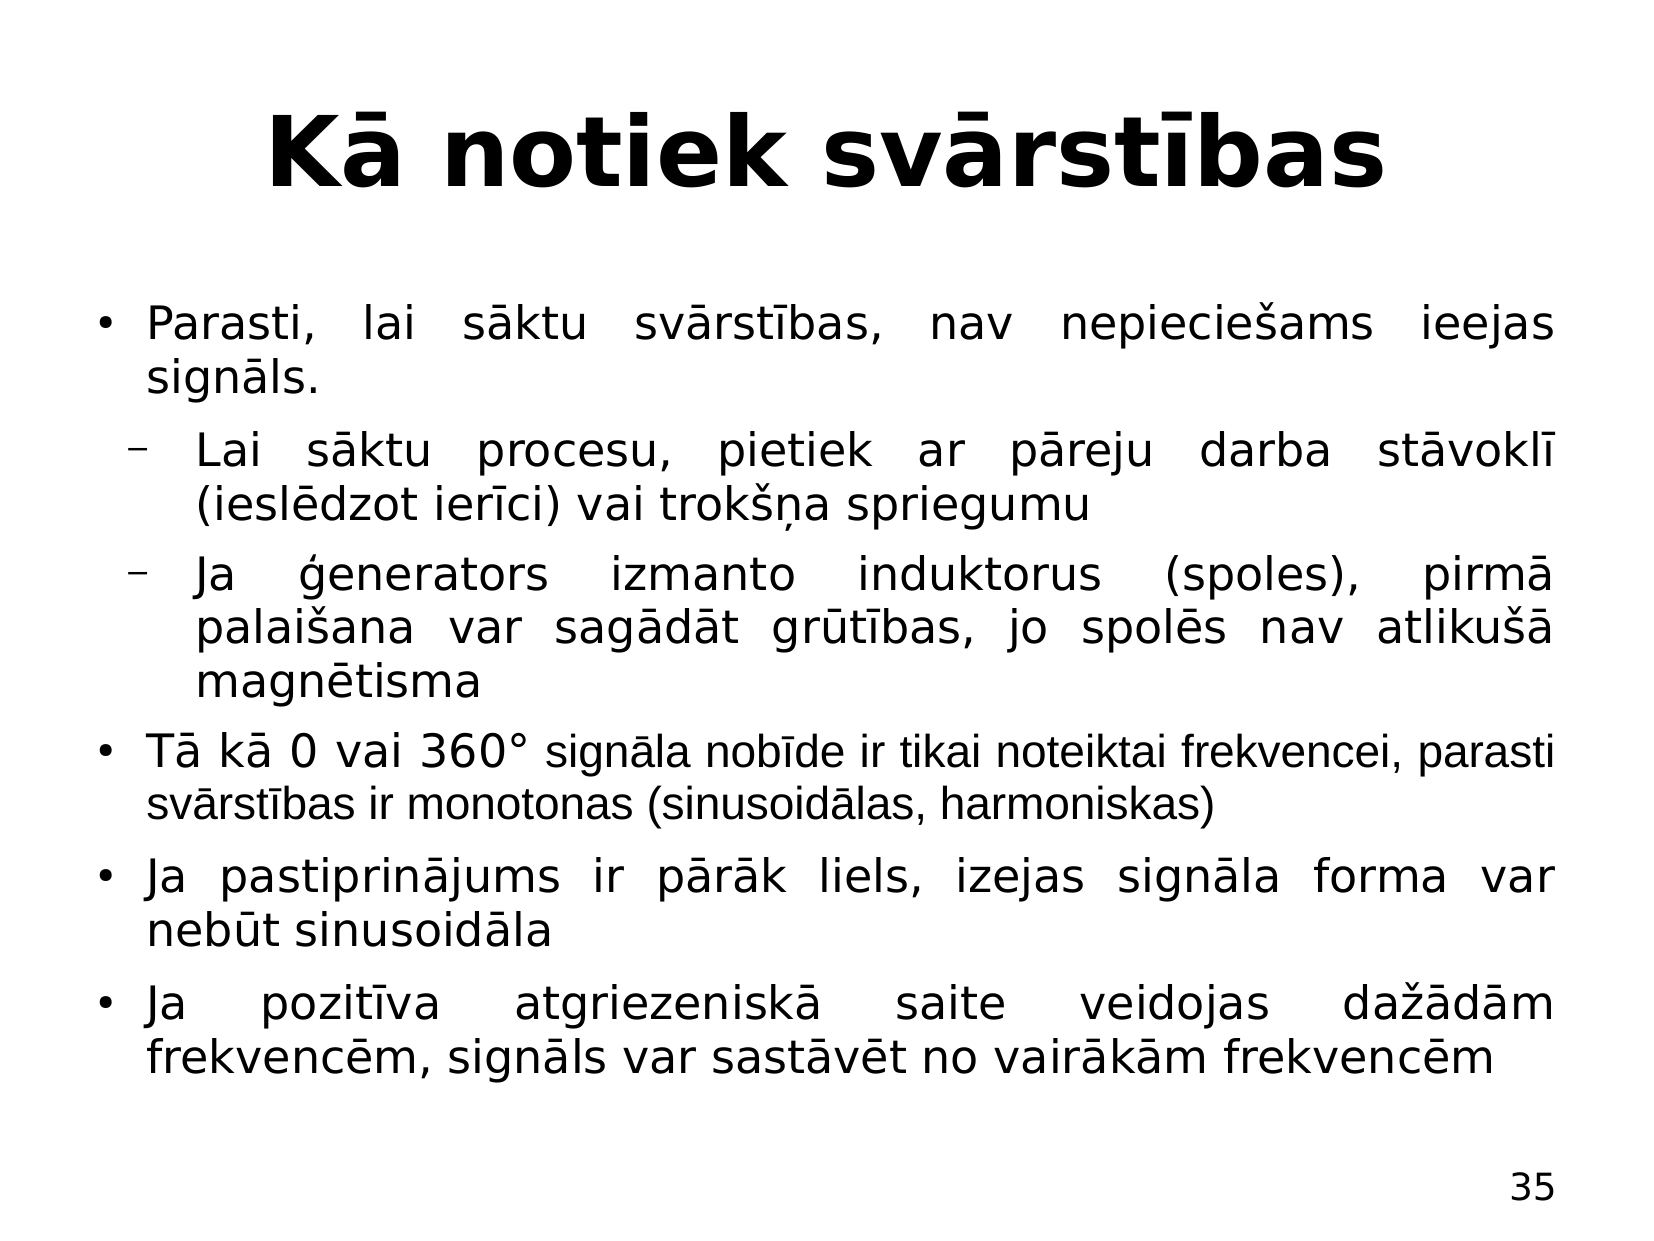

# Kā notiek svārstības
Parasti, lai sāktu svārstības, nav nepieciešams ieejas signāls.
Lai sāktu procesu, pietiek ar pāreju darba stāvoklī (ieslēdzot ierīci) vai trokšņa spriegumu
Ja ģenerators izmanto induktorus (spoles), pirmā palaišana var sagādāt grūtības, jo spolēs nav atlikušā magnētisma
Tā kā 0 vai 360° signāla nobīde ir tikai noteiktai frekvencei, parasti svārstības ir monotonas (sinusoidālas, harmoniskas)
Ja pastiprinājums ir pārāk liels, izejas signāla forma var nebūt sinusoidāla
Ja pozitīva atgriezeniskā saite veidojas dažādām frekvencēm, signāls var sastāvēt no vairākām frekvencēm